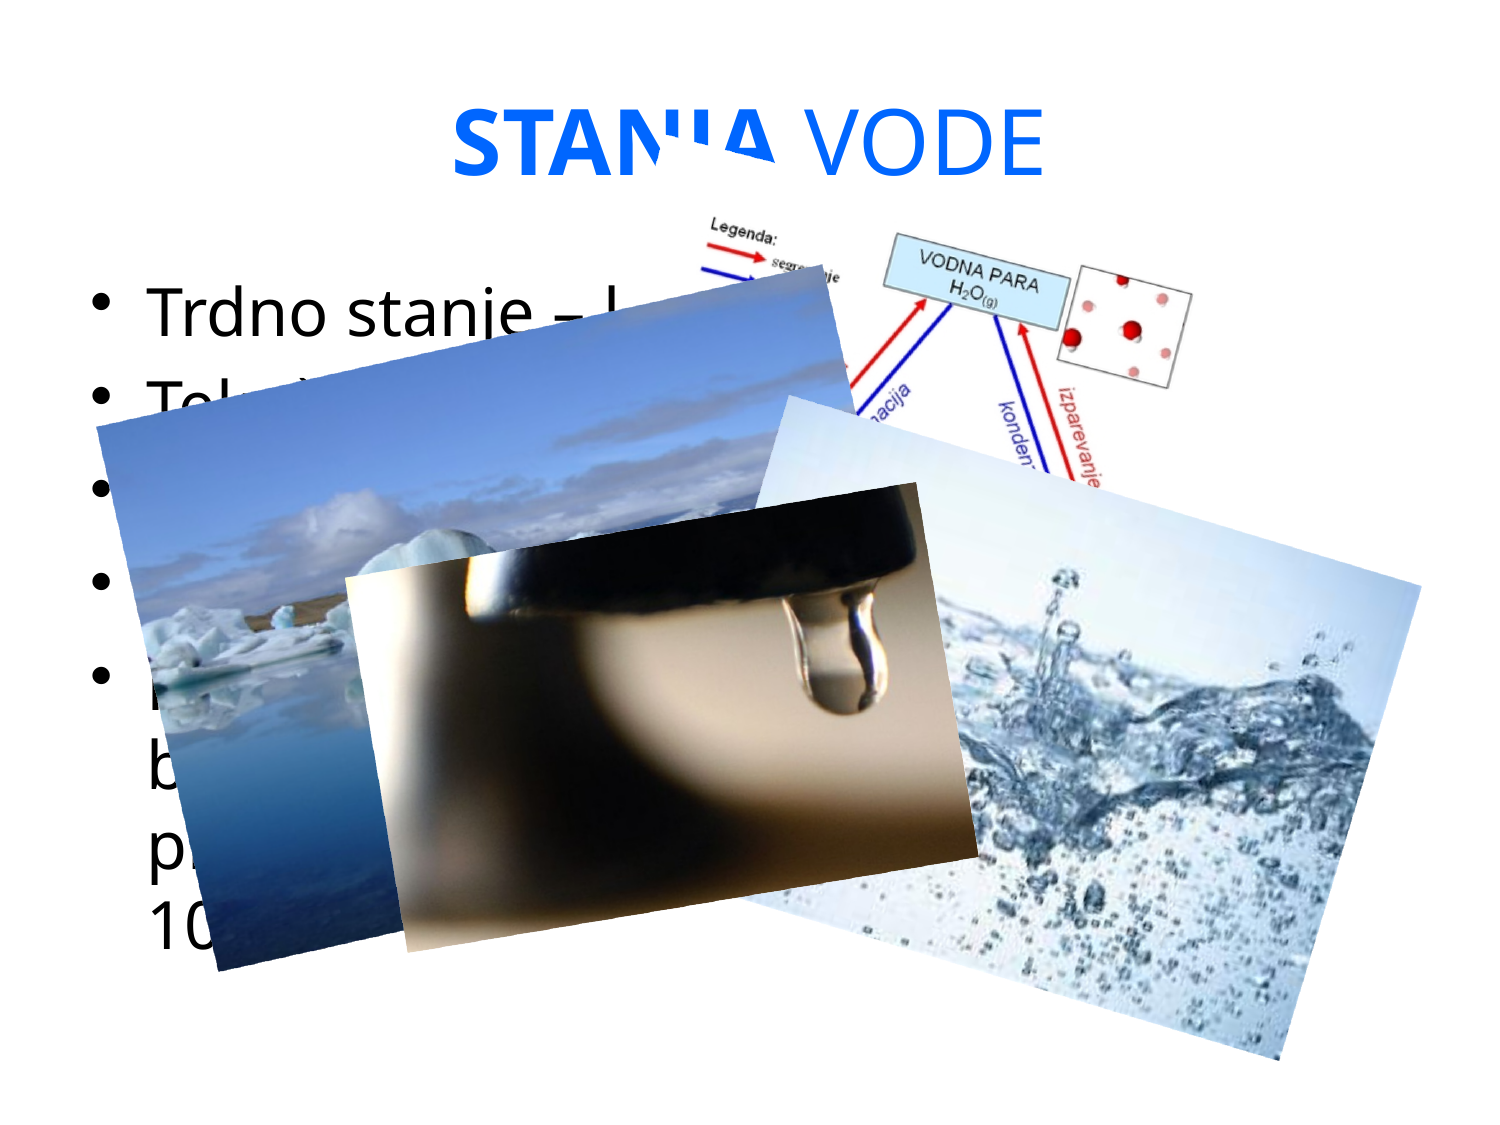

# STANJA VODE
Trdno stanje – led
Tekoče stanje – voda
Plinasto stanje – vodna para
Prehaja iz enega stanja v drugo
Pri sobni temperaturi je voda tekoča in brezbarvna, brez vonja in stalne oblike, pri 0°C se spremeni v led in v paro pri 100°C